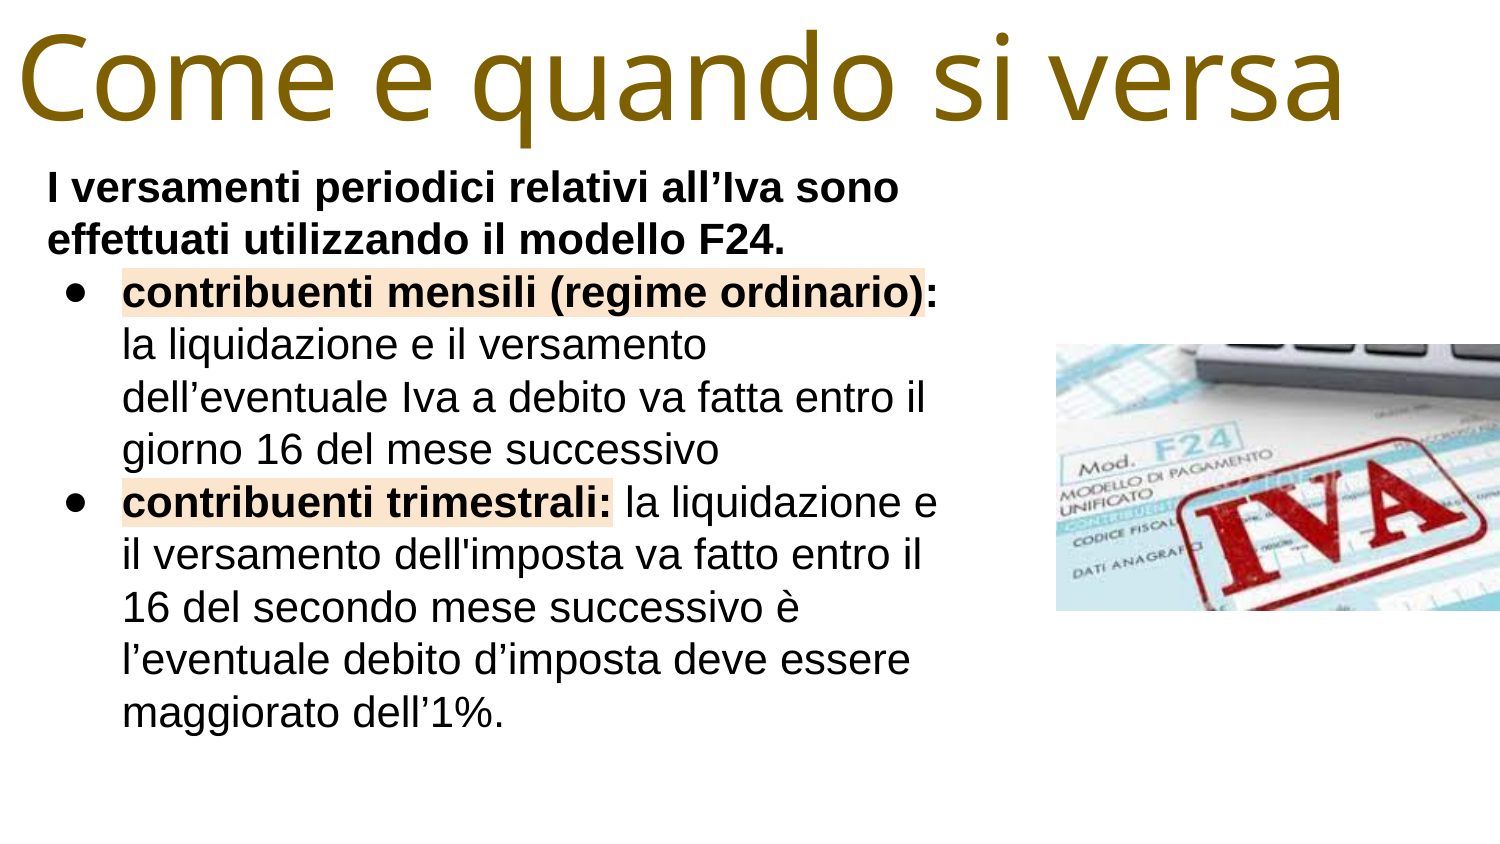

# Come e quando si versa
I versamenti periodici relativi all’Iva sono effettuati utilizzando il modello F24.
contribuenti mensili (regime ordinario): la liquidazione e il versamento dell’eventuale Iva a debito va fatta entro il giorno 16 del mese successivo
contribuenti trimestrali: la liquidazione e il versamento dell'imposta va fatto entro il 16 del secondo mese successivo è l’eventuale debito d’imposta deve essere maggiorato dell’1%.